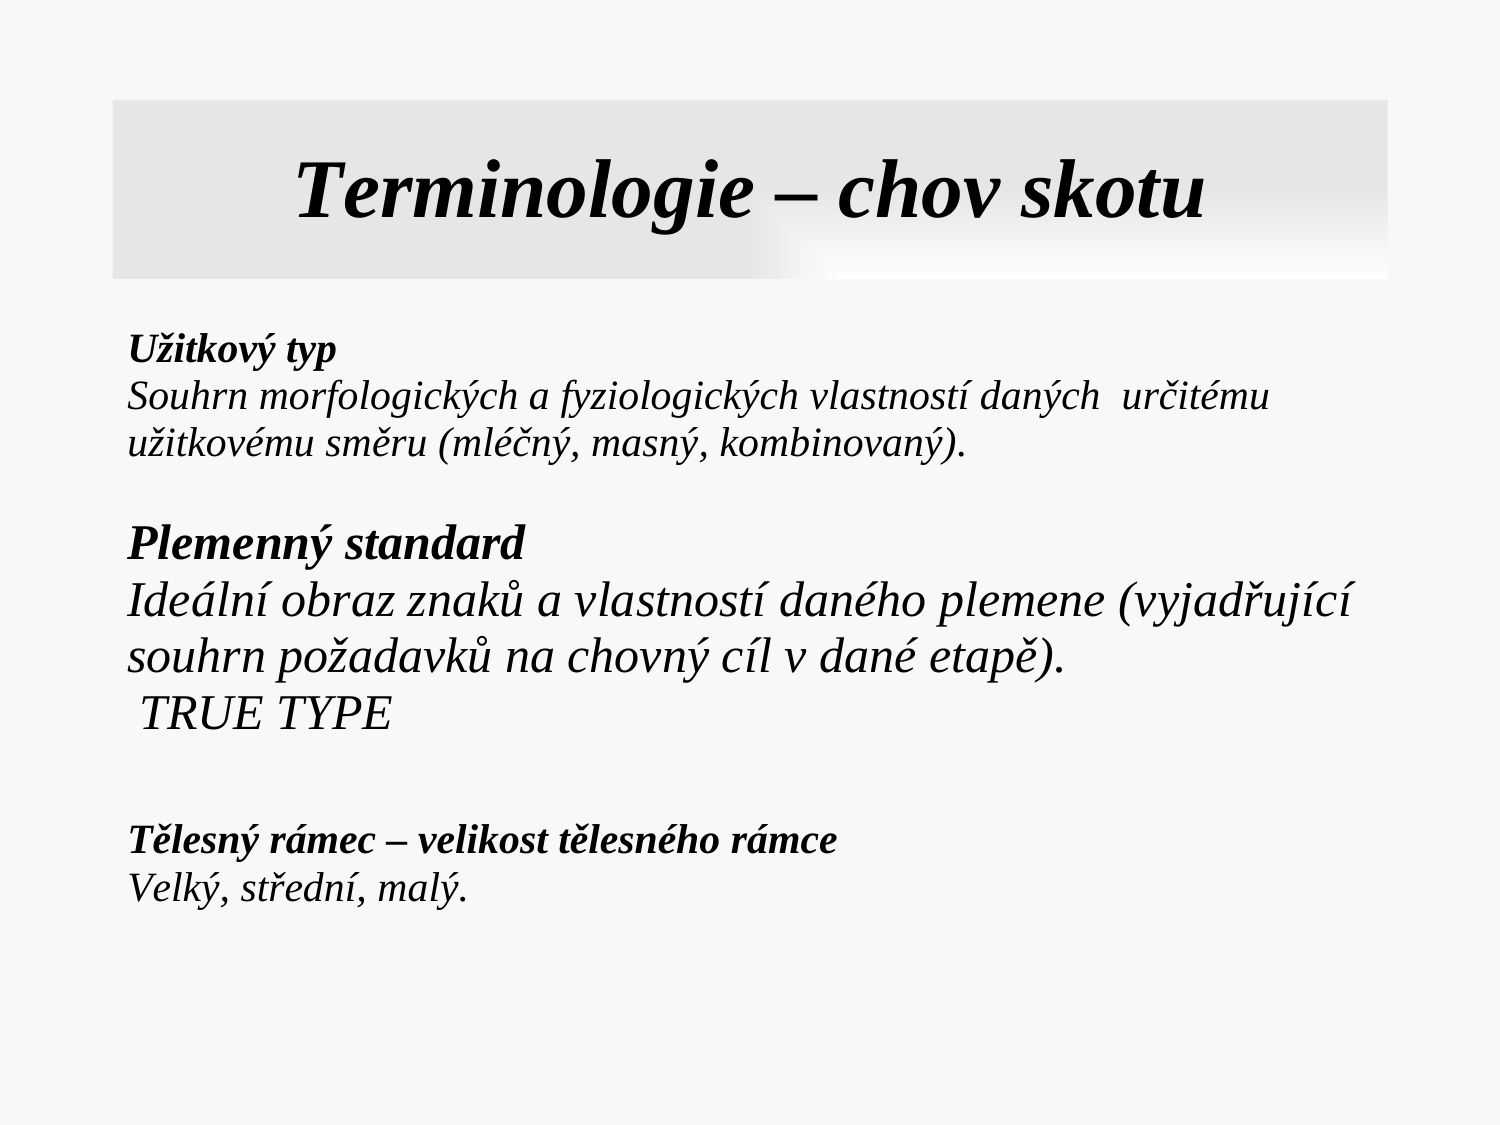

Terminologie – chov skotu
# Užitkový typ
Souhrn morfologických a fyziologických vlastností daných  určitému
užitkovému směru (mléčný, masný, kombinovaný).
Plemenný standard
Ideální obraz znaků a vlastností daného plemene (vyjadřující
souhrn požadavků na chovný cíl v dané etapě).
 TRUE TYPE
Tělesný rámec – velikost tělesného rámce
Velký, střední, malý.